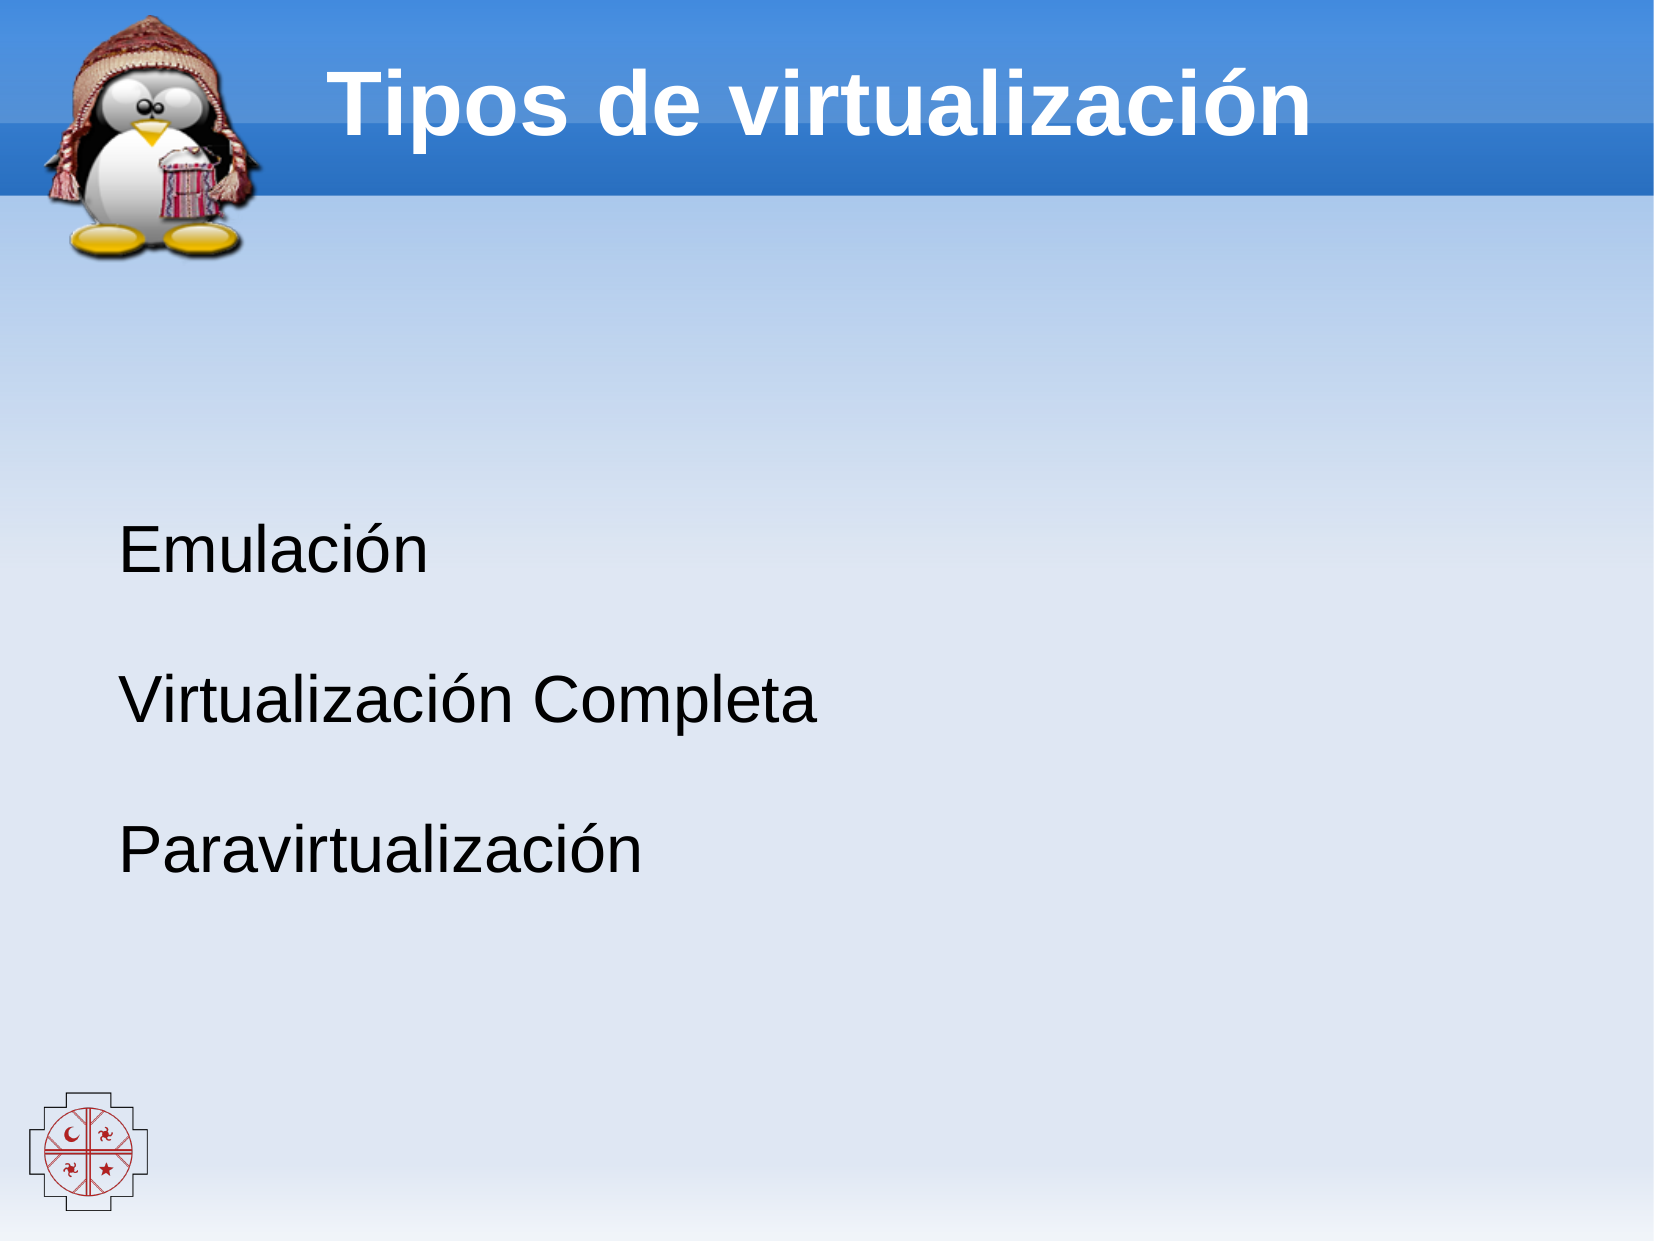

# Tipos de virtualización
Emulación
Virtualización Completa
Paravirtualización